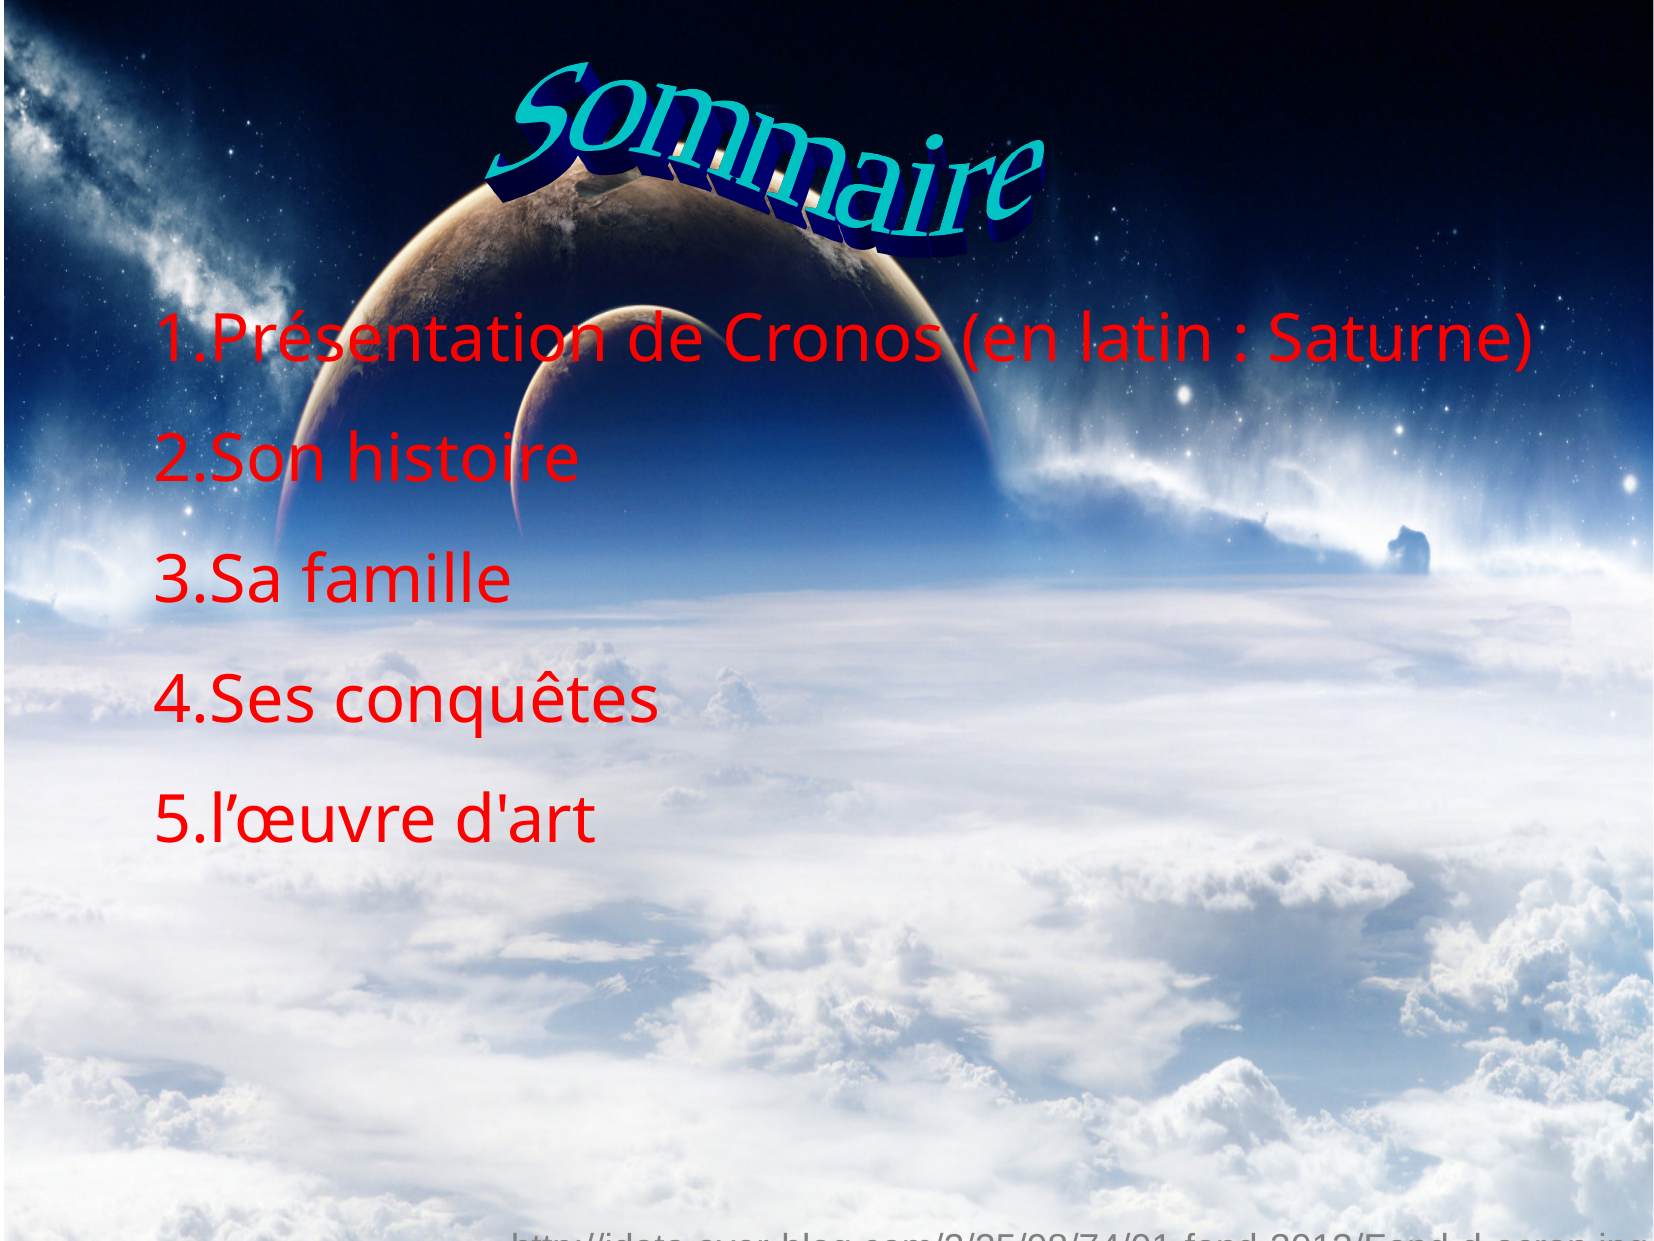

Sommaire
# 1.Présentation de Cronos (en latin : Saturne)
2.Son histoire
3.Sa famille
4.Ses conquêtes
5.l’œuvre d'art
http://idata.over-blog.com/2/25/98/74/01-fond-2013/Fond-d-ecran.jpg